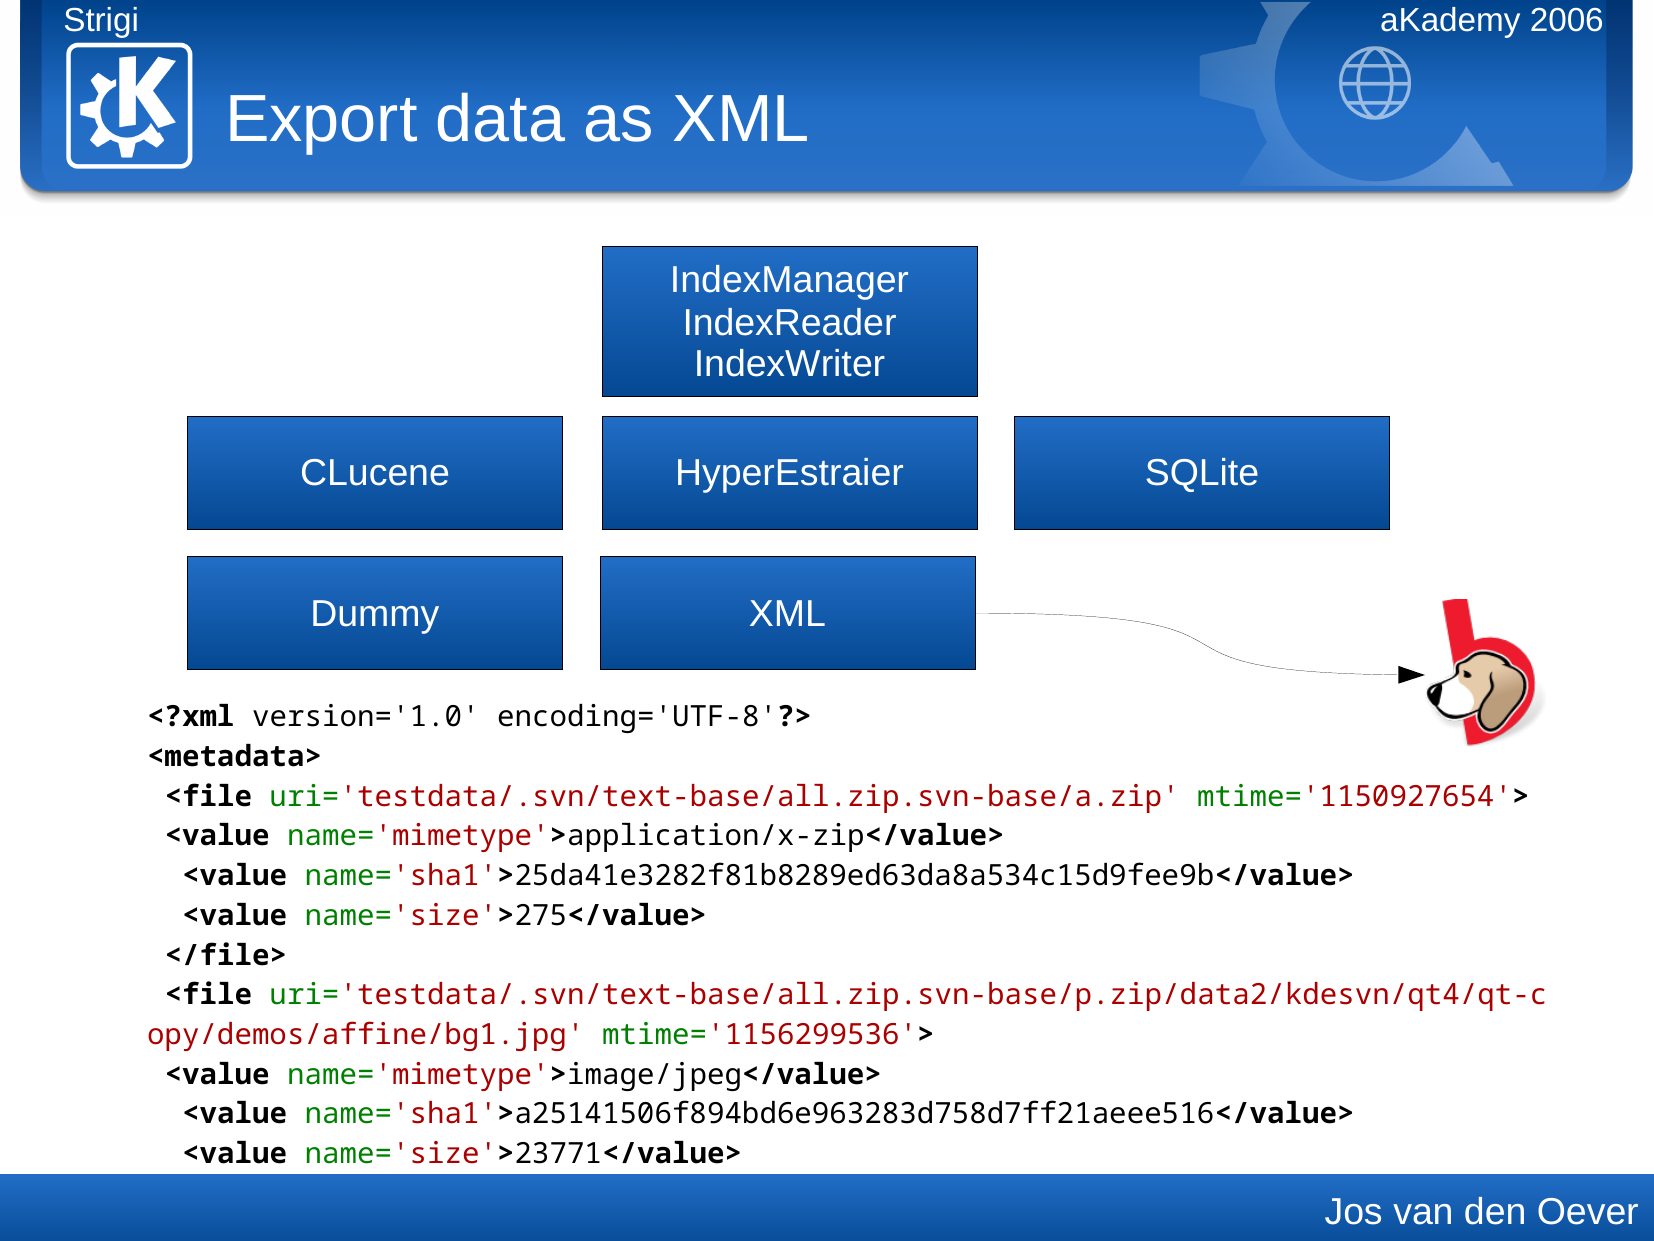

# Export data as XML
IndexManager
IndexReader
IndexWriter
CLucene
HyperEstraier
SQLite
Dummy
XML
<?xml version='1.0' encoding='UTF-8'?>
<metadata>
 <file uri='testdata/.svn/text-base/all.zip.svn-base/a.zip' mtime='1150927654'>
 <value name='mimetype'>application/x-zip</value>
 <value name='sha1'>25da41e3282f81b8289ed63da8a534c15d9fee9b</value>
 <value name='size'>275</value>
 </file>
 <file uri='testdata/.svn/text-base/all.zip.svn-base/p.zip/data2/kdesvn/qt4/qt-c
opy/demos/affine/bg1.jpg' mtime='1156299536'>
 <value name='mimetype'>image/jpeg</value>
 <value name='sha1'>a25141506f894bd6e963283d758d7ff21aeee516</value>
 <value name='size'>23771</value>